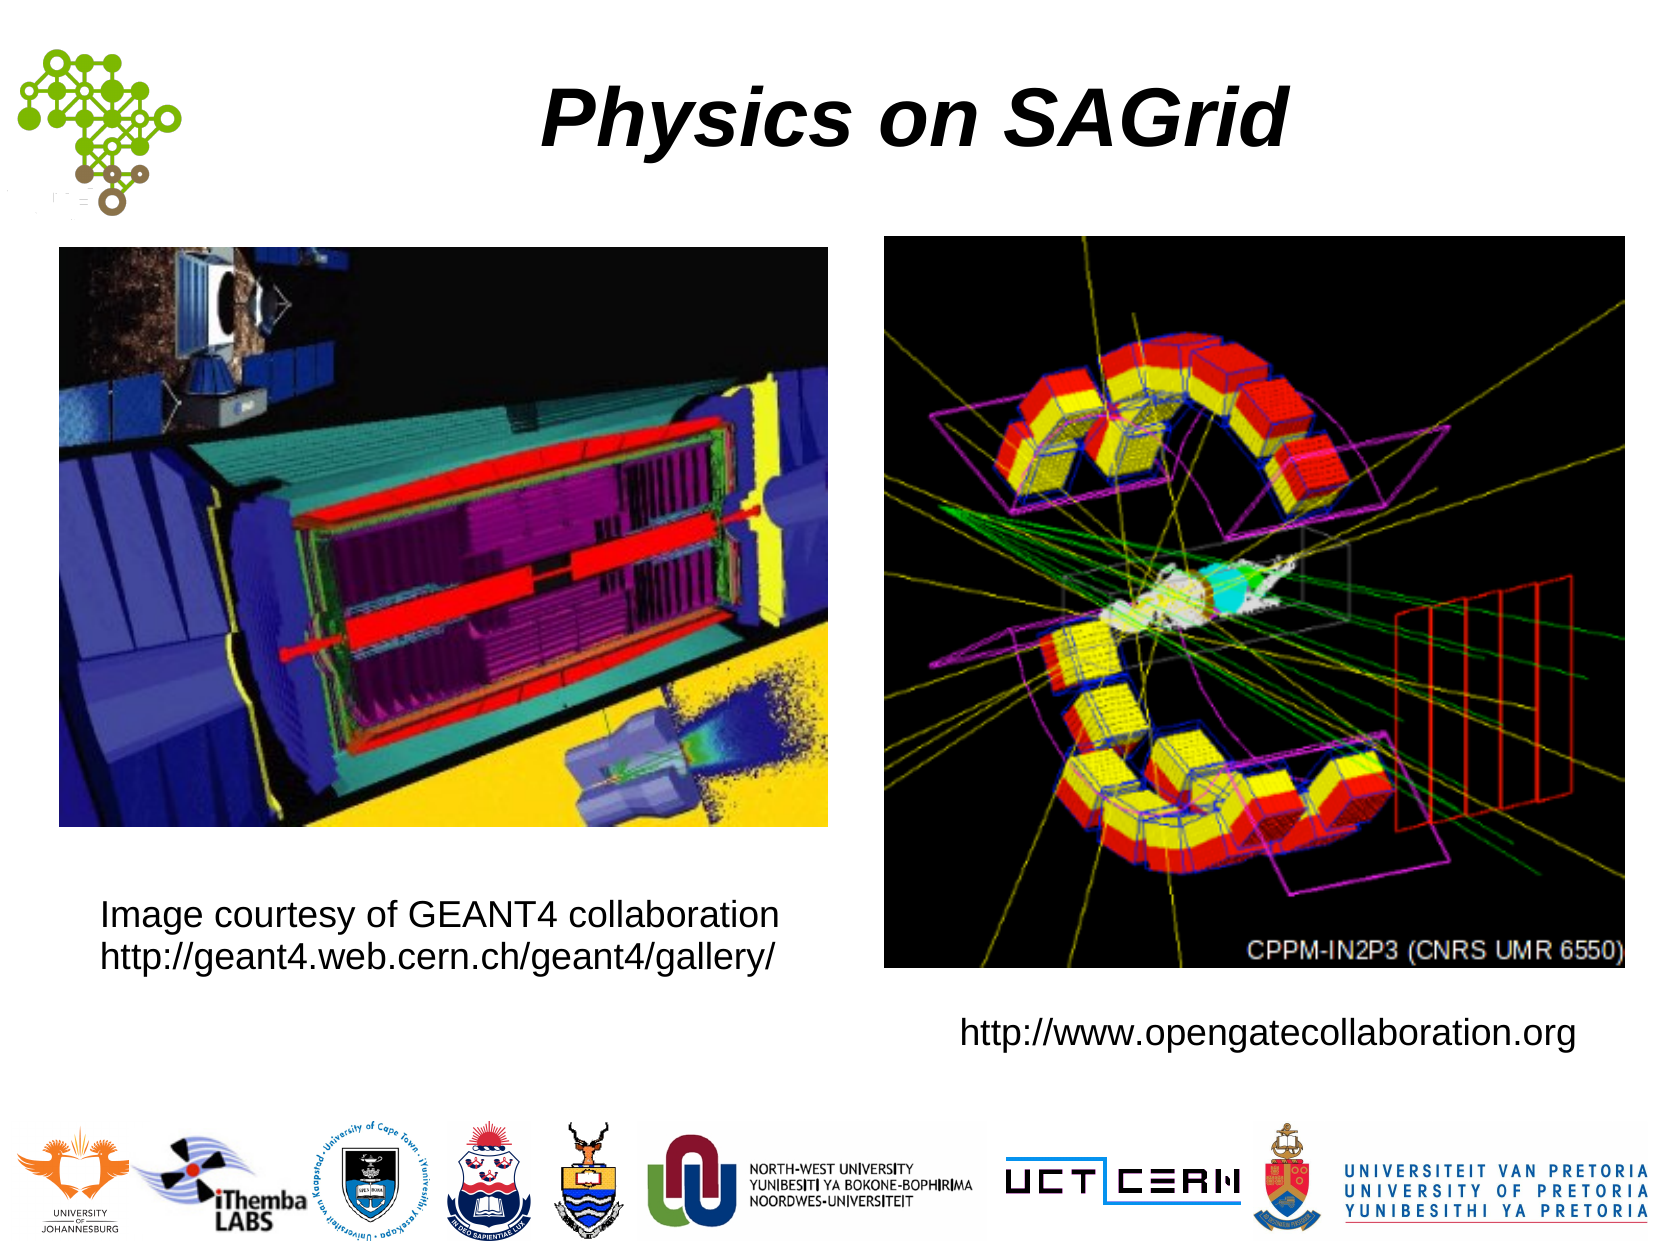

# Physics on SAGrid
Image courtesy of GEANT4 collaboration
http://geant4.web.cern.ch/geant4/gallery/
http://www.opengatecollaboration.org